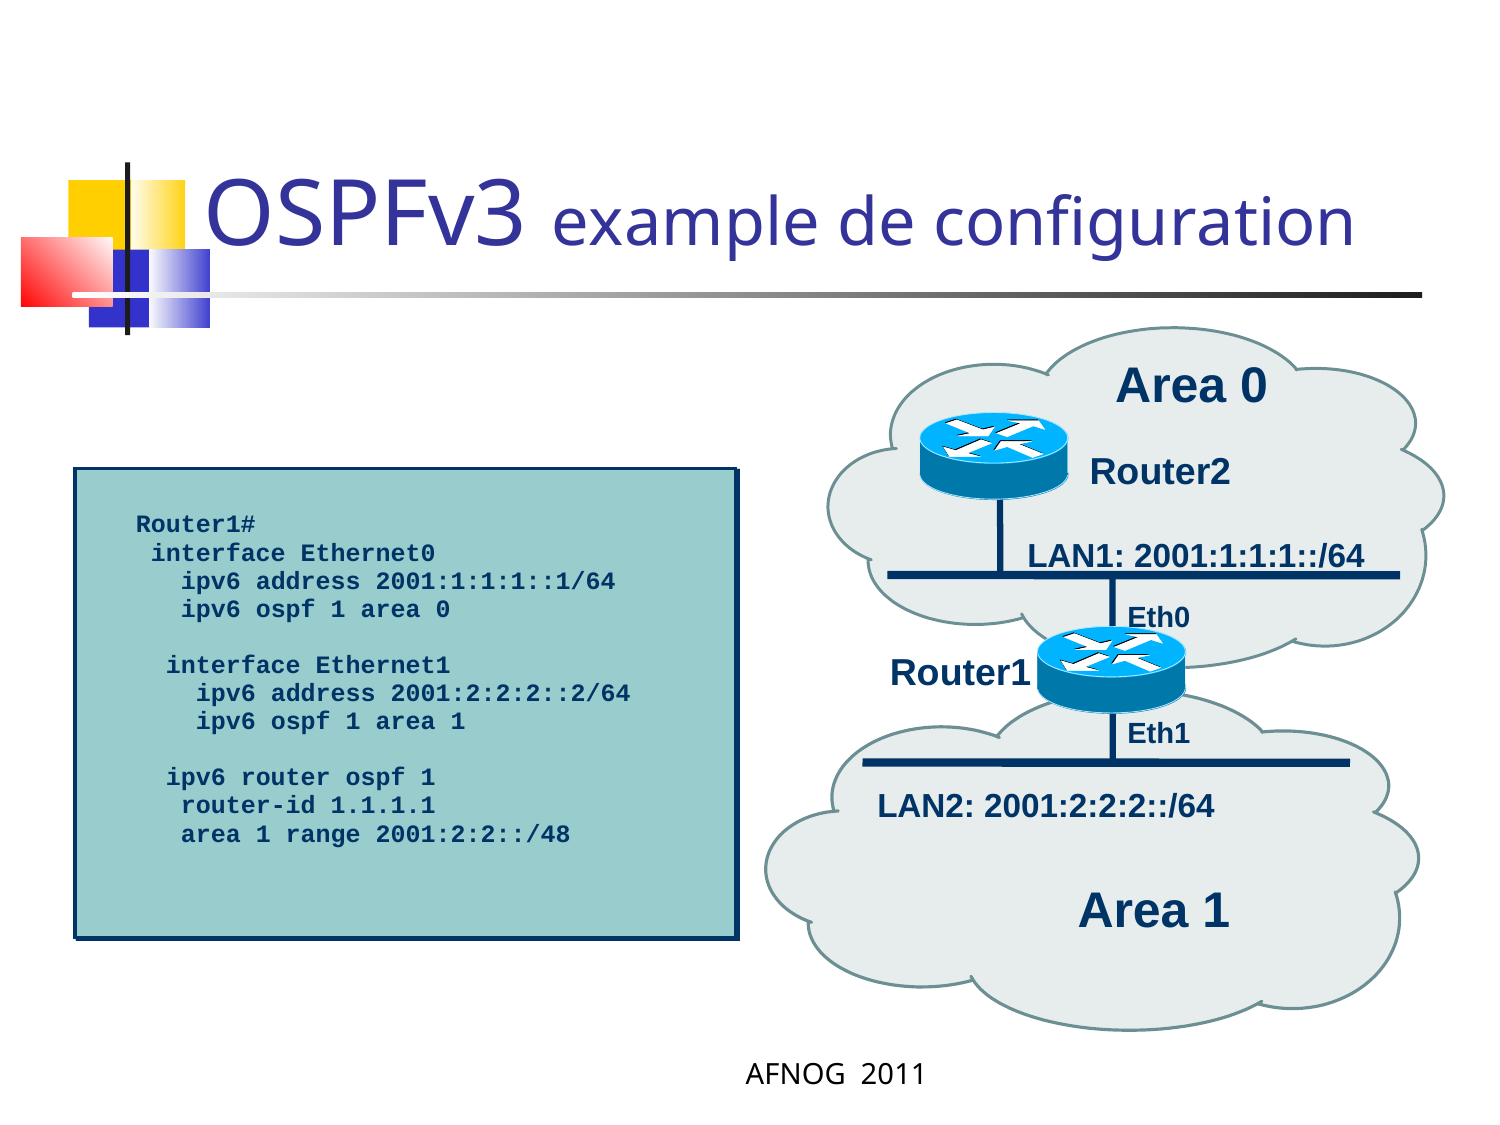

# OSPFv3 example de configuration
Area 0
Router2
Router1#
 interface Ethernet0
 ipv6 address 2001:1:1:1::1/64
 ipv6 ospf 1 area 0
 interface Ethernet1
 ipv6 address 2001:2:2:2::2/64
 ipv6 ospf 1 area 1
 ipv6 router ospf 1
 router-id 1.1.1.1
 area 1 range 2001:2:2::/48
LAN1: 2001:1:1:1::/64
Eth0
Router1
Eth1
LAN2: 2001:2:2:2::/64
Area 1
AFNOG 2011